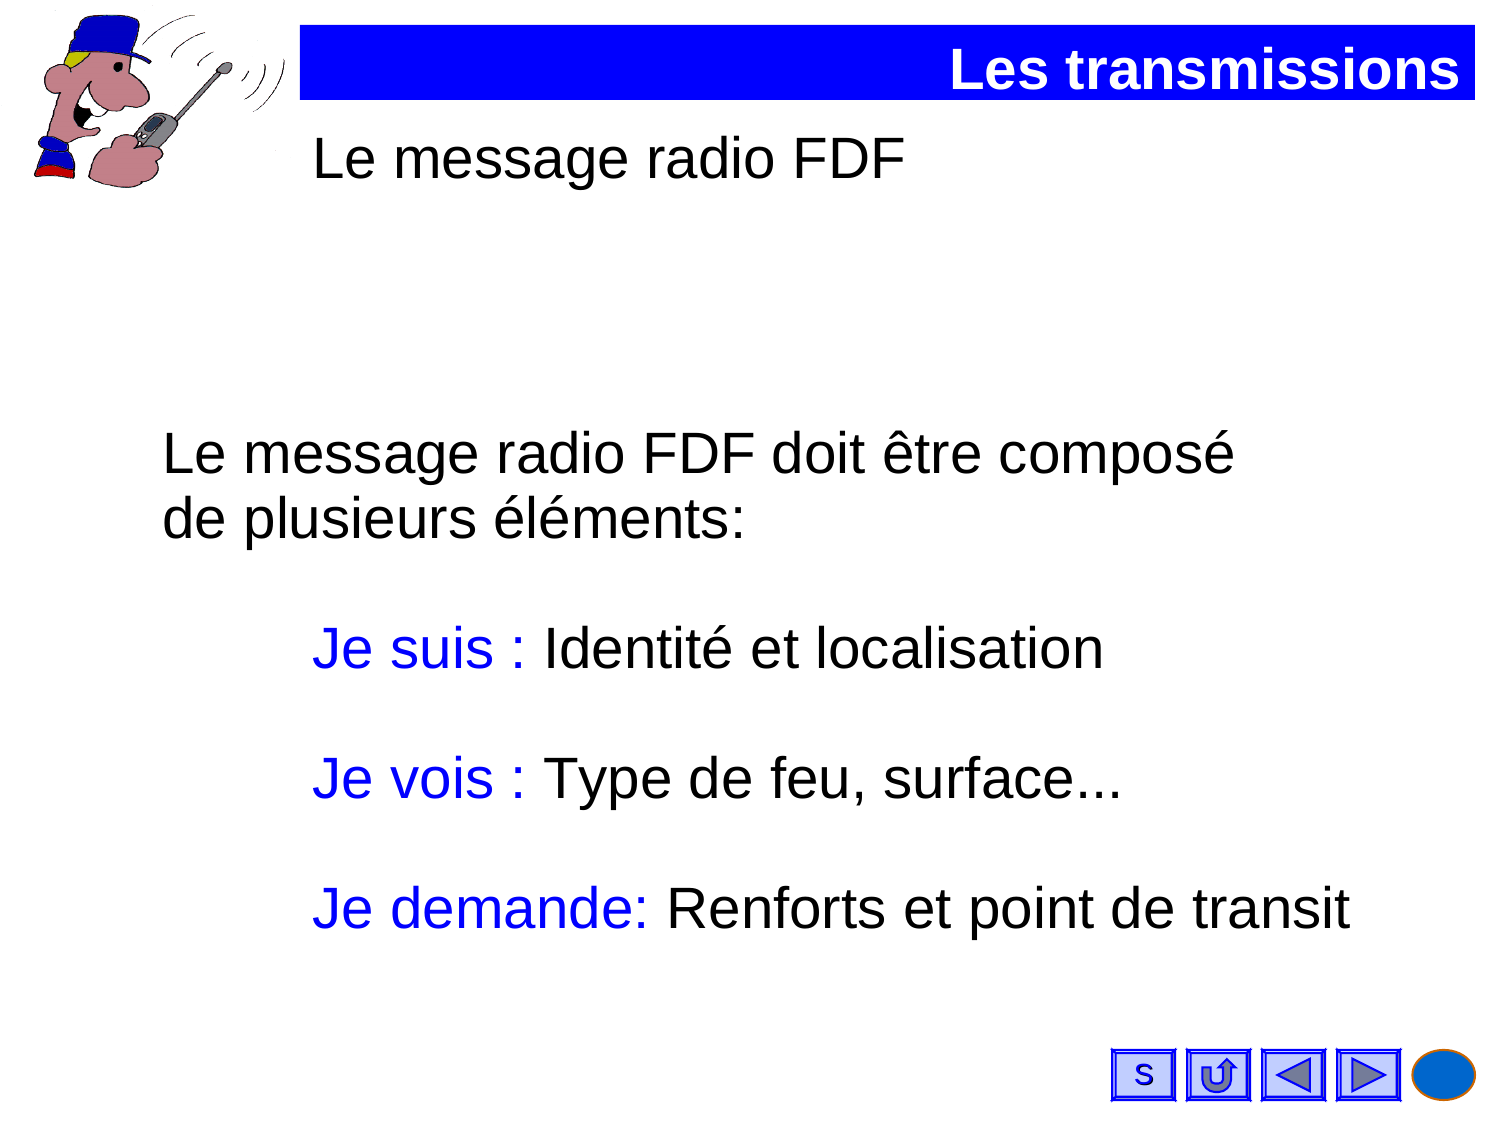

Les transmissions
Le message radio FDF
Le message radio FDF doit être composé
de plusieurs éléments:
	Je suis : Identité et localisation
	Je vois : Type de feu, surface...
	Je demande: Renforts et point de transit